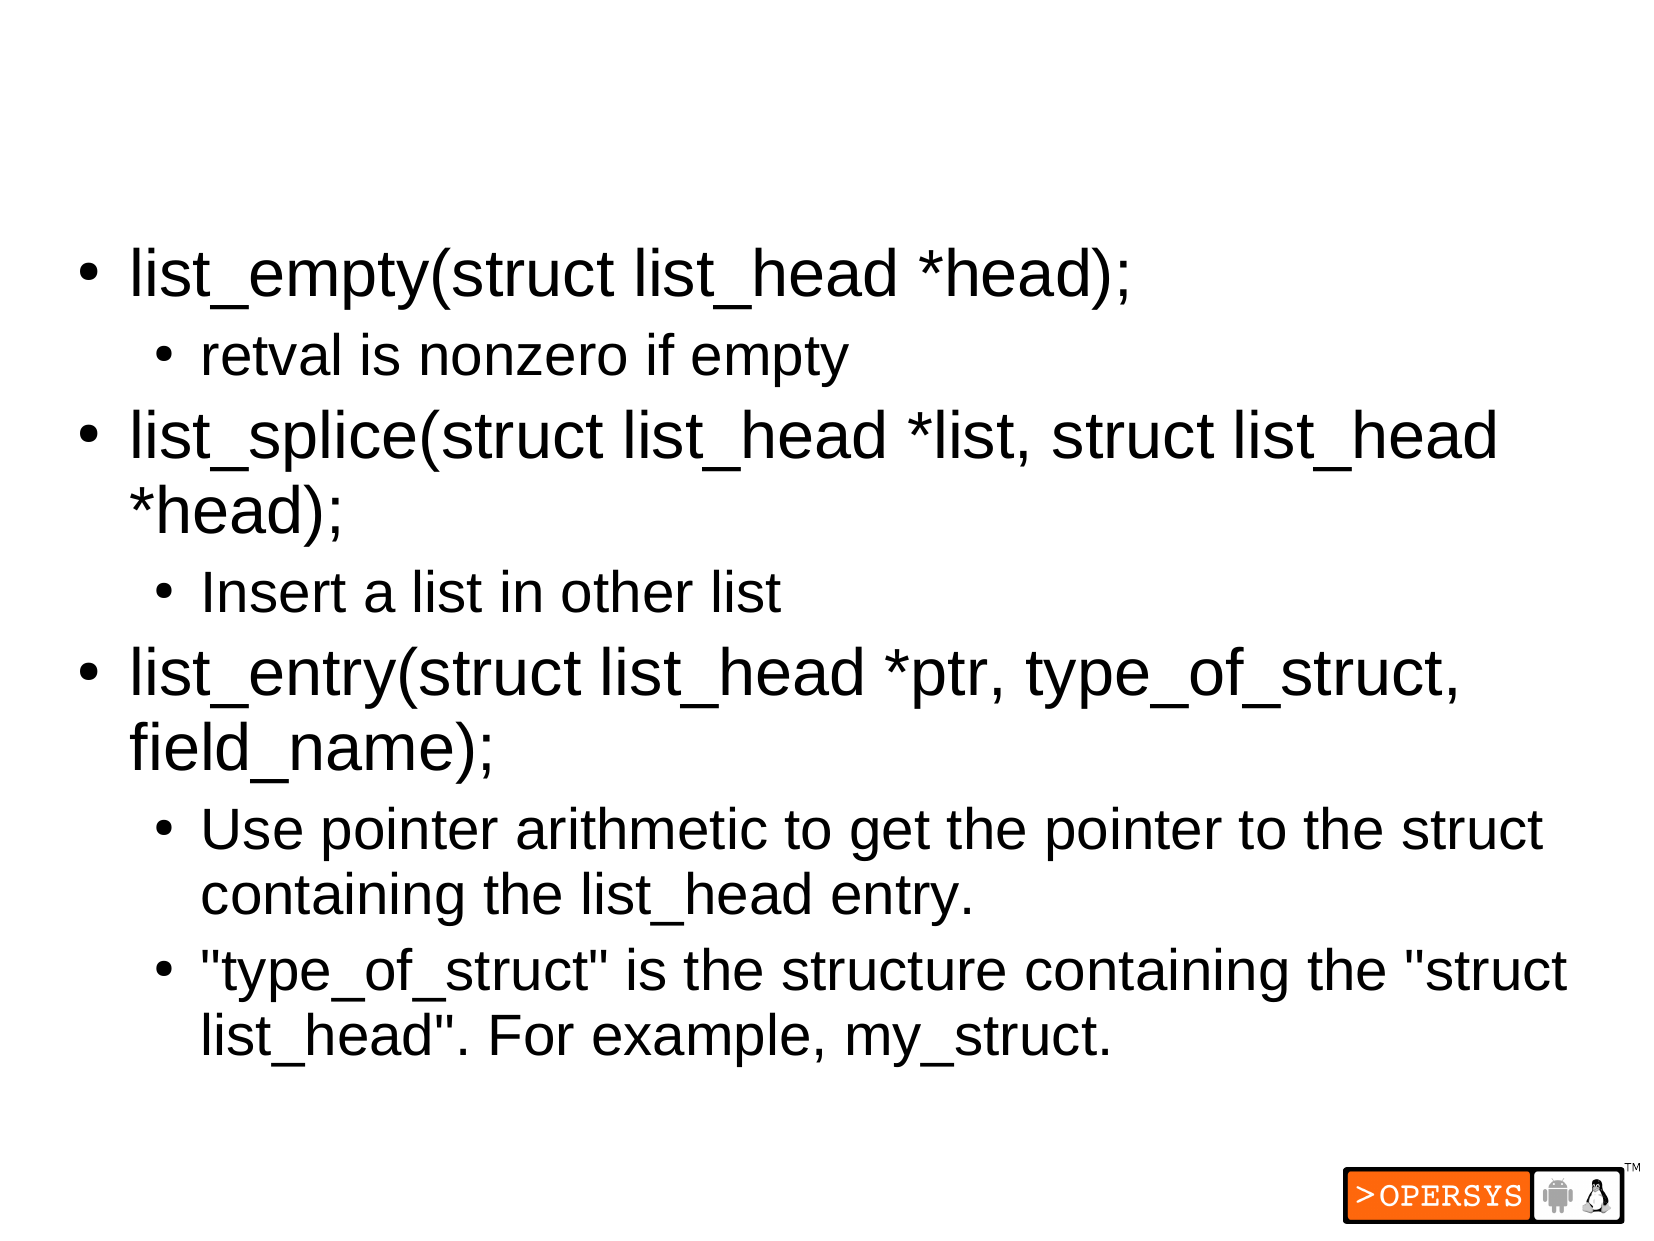

# list_empty(struct list_head *head);
retval is nonzero if empty
list_splice(struct list_head *list, struct list_head *head);
Insert a list in other list
list_entry(struct list_head *ptr, type_of_struct, field_name);
Use pointer arithmetic to get the pointer to the struct containing the list_head entry.
"type_of_struct" is the structure containing the "struct list_head". For example, my_struct.